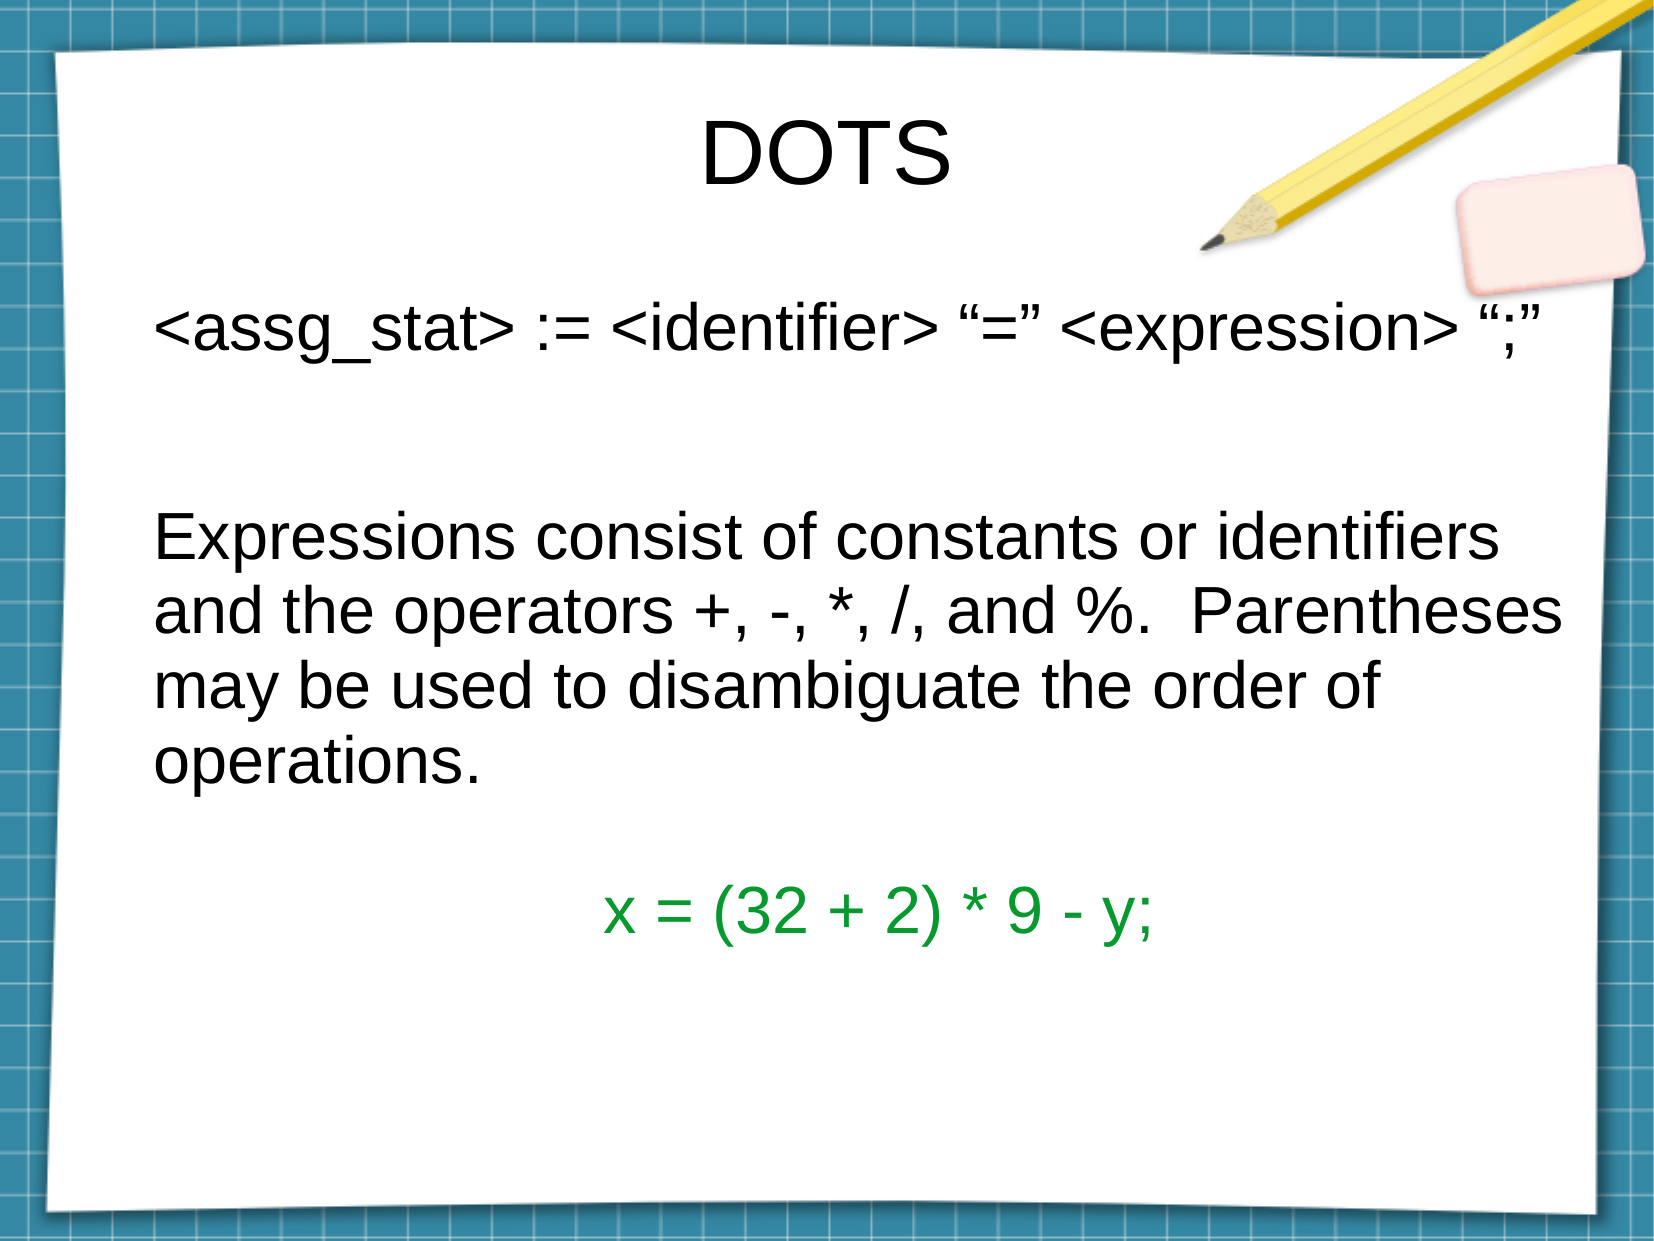

# DOTS
<assg_stat> := <identifier> “=” <expression> “;”
Expressions consist of constants or identifiers and the operators +, -, *, /, and %. Parentheses may be used to disambiguate the order of operations.
						x = (32 + 2) * 9 - y;